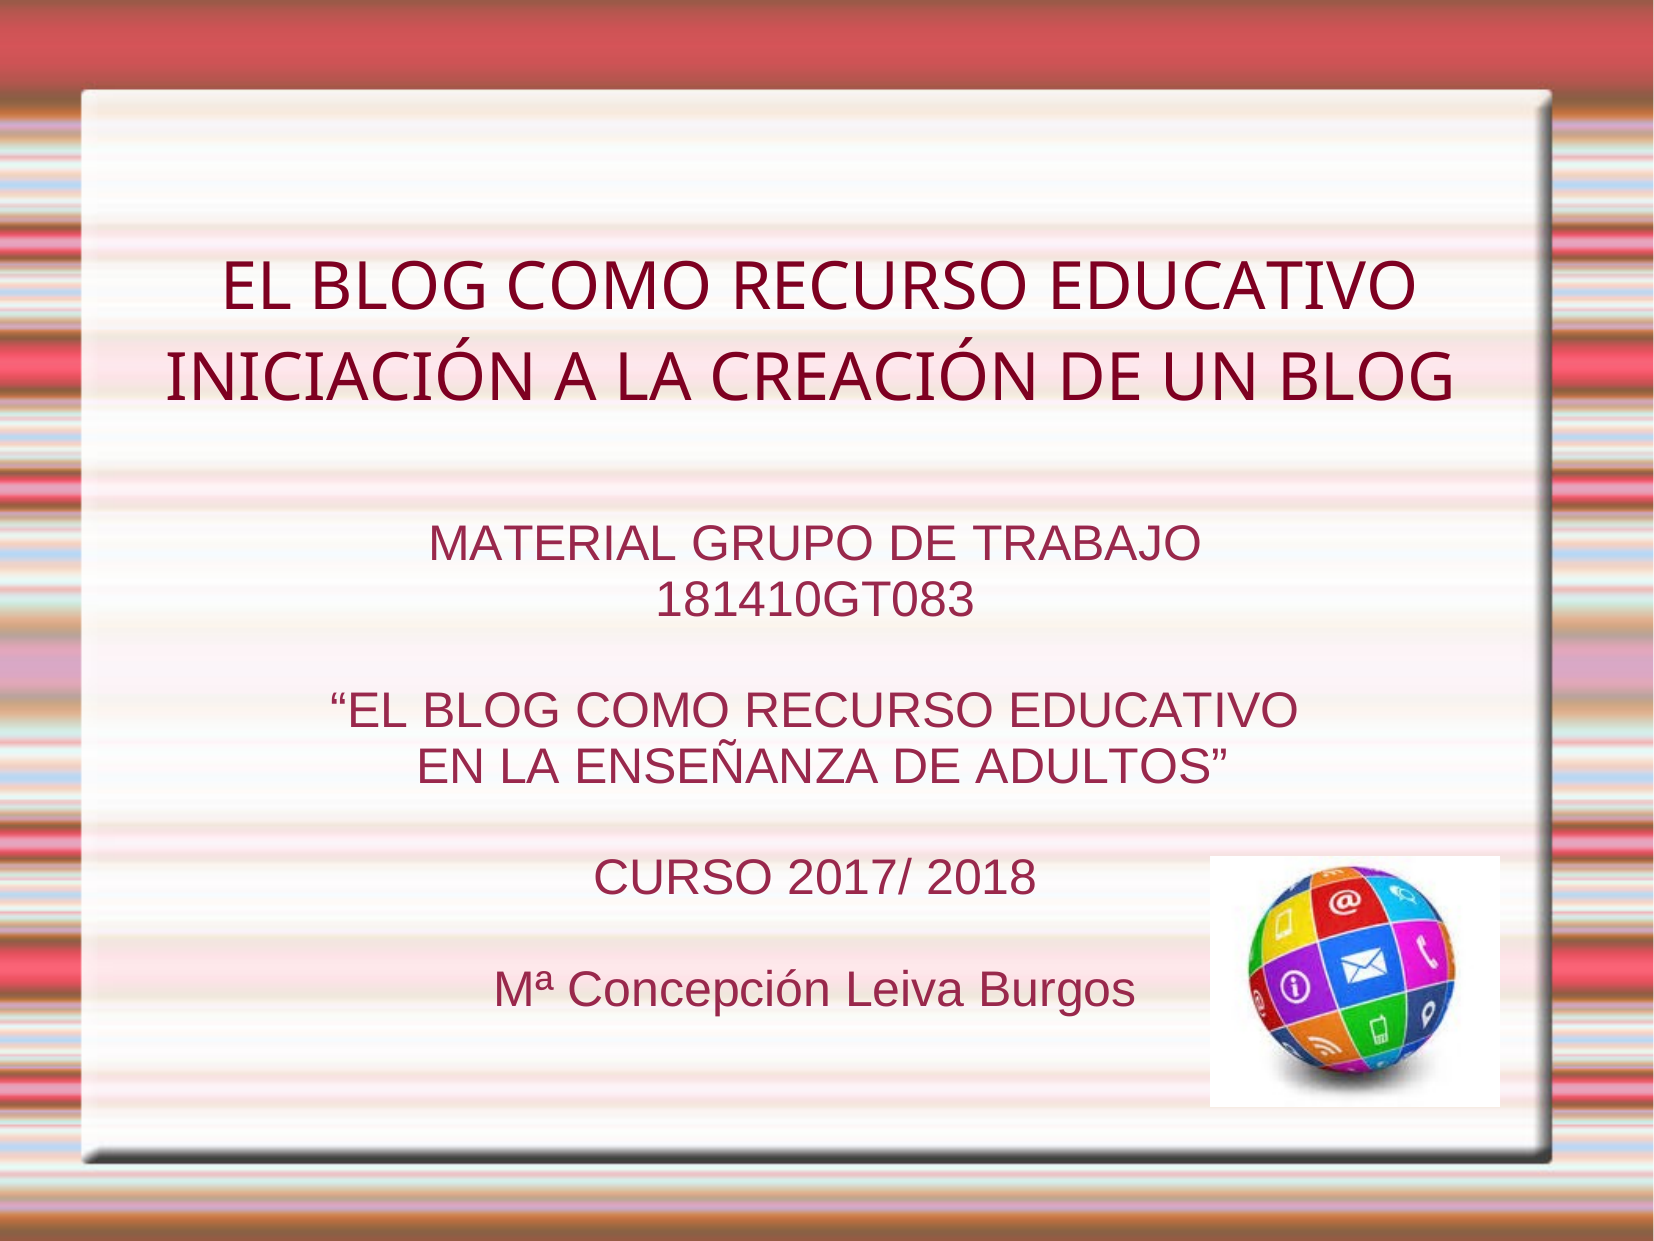

EL BLOG COMO RECURSO EDUCATIVO
INICIACIÓN A LA CREACIÓN DE UN BLOG
# MATERIAL GRUPO DE TRABAJO
181410GT083
“EL BLOG COMO RECURSO EDUCATIVO
 EN LA ENSEÑANZA DE ADULTOS”
CURSO 2017/ 2018
Mª Concepción Leiva Burgos